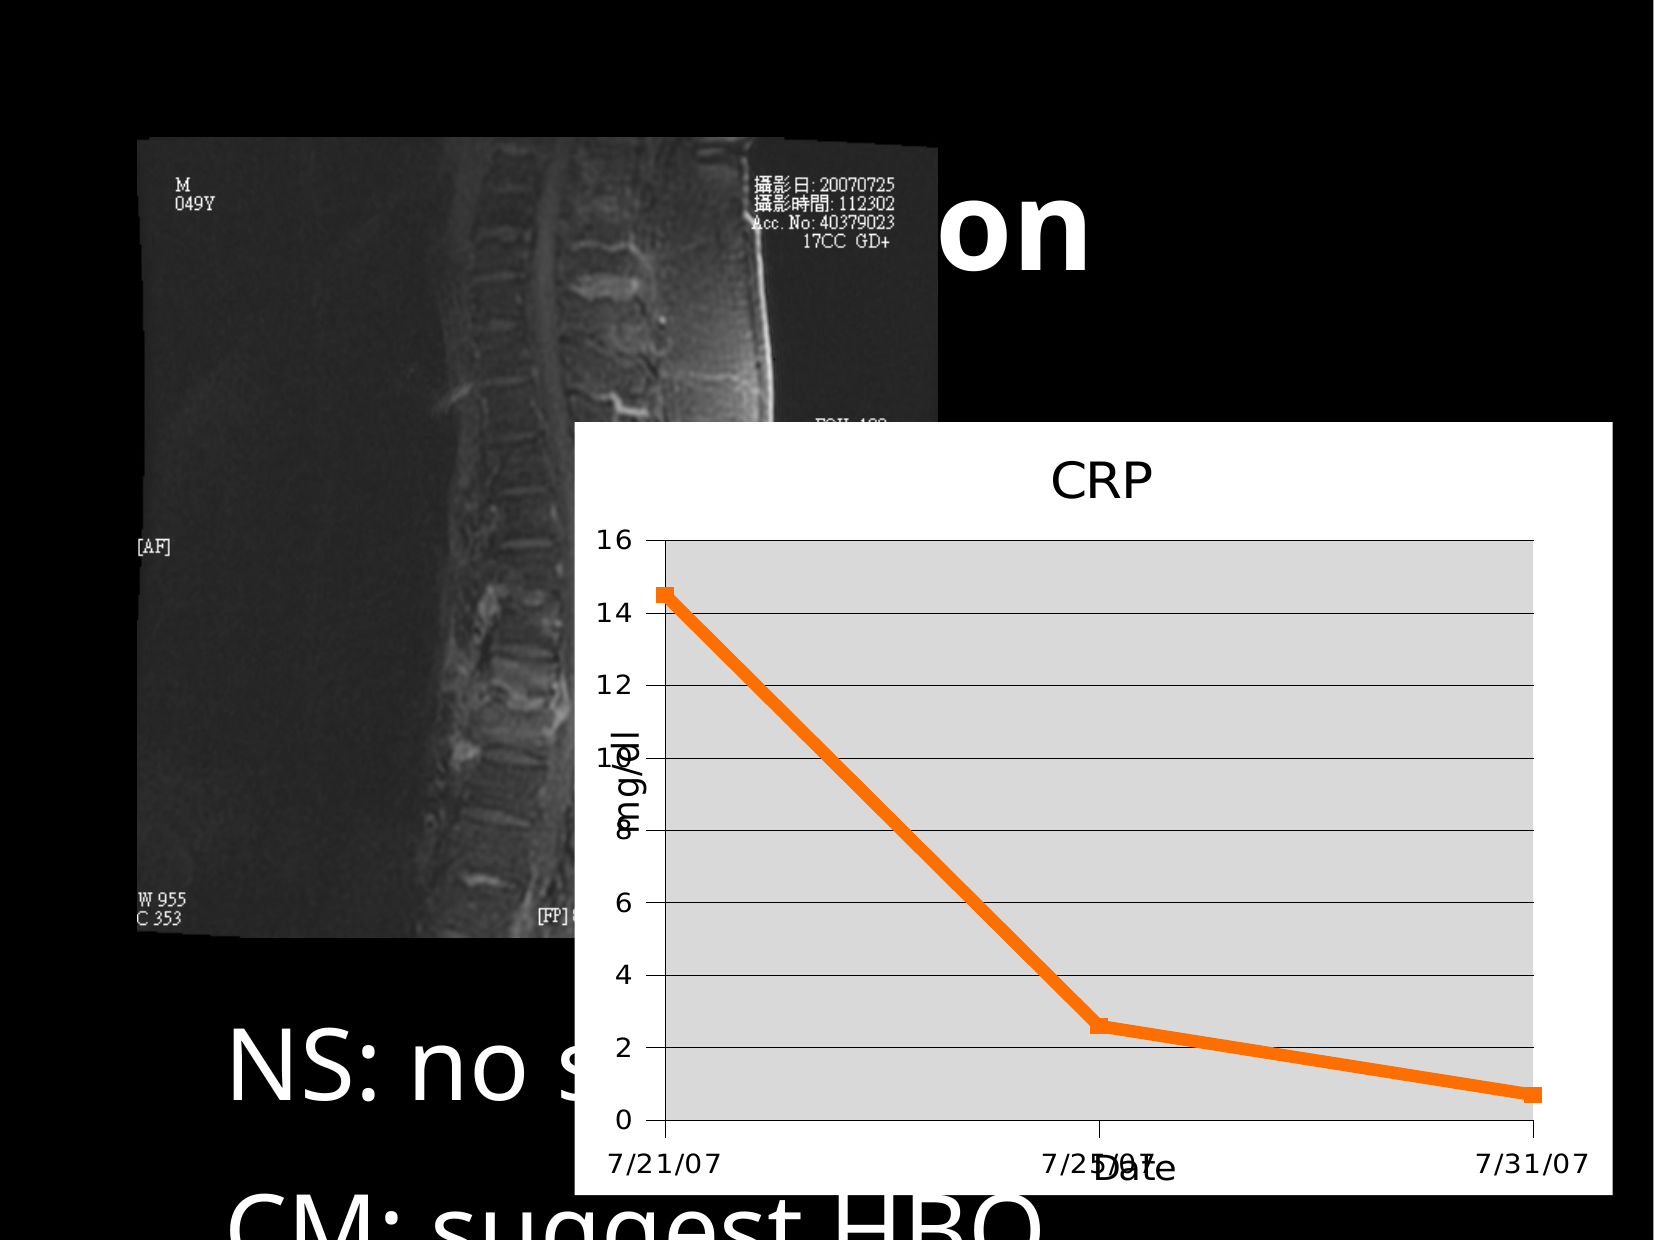

# Hospitalization
BCx: OSSA
Osteomyelitis scan: (-)
MRI: T7-8 spondylodiscitis with disc buldging
NS: no surgery
CM: suggest HBO
### Chart: CRP
| Category | CRP |
|---|---|
| 7/21/07 | 14.5 |
| 7/25/07 | 2.6 |
| 7/31/07 | 0.7 |